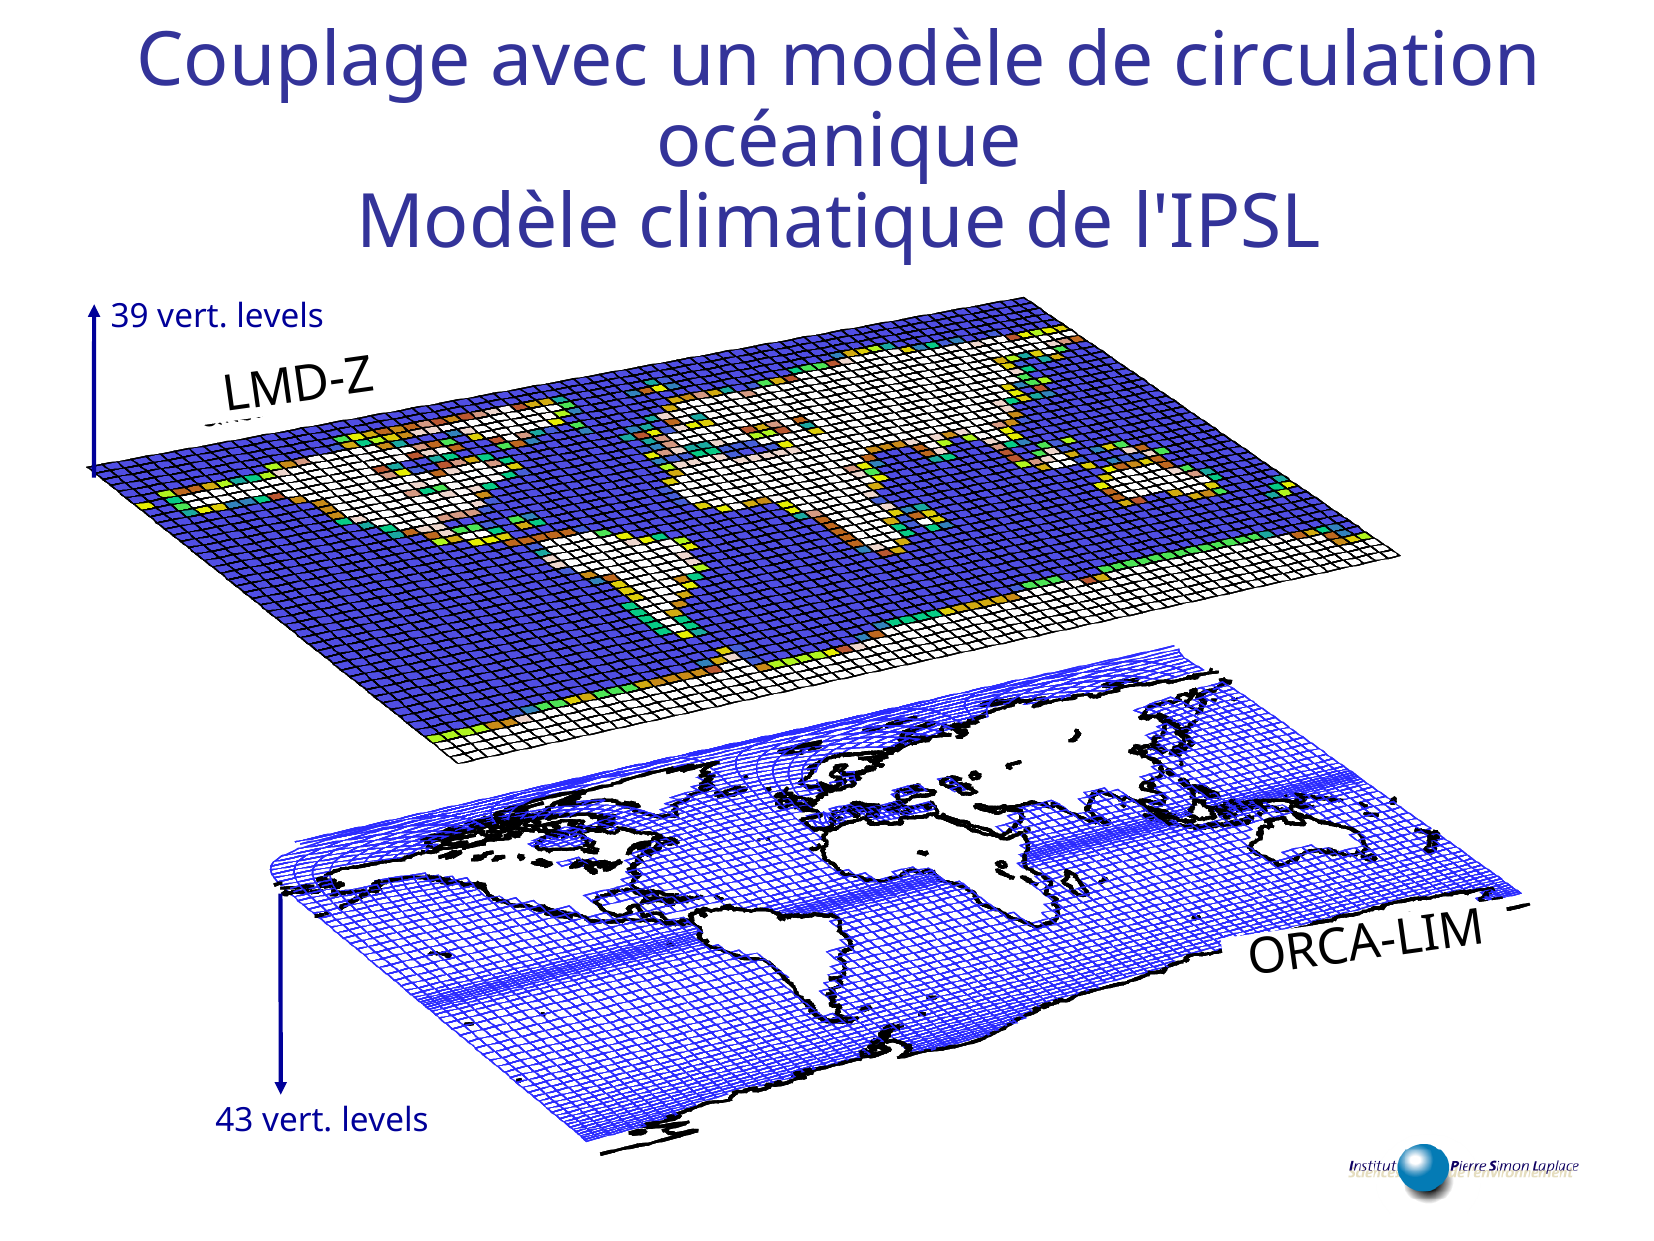

Couplage avec un modèle de circulation océanique
Modèle climatique de l'IPSL
39 vert. levels
LMD-Z
ORCA-LIM
43 vert. levels